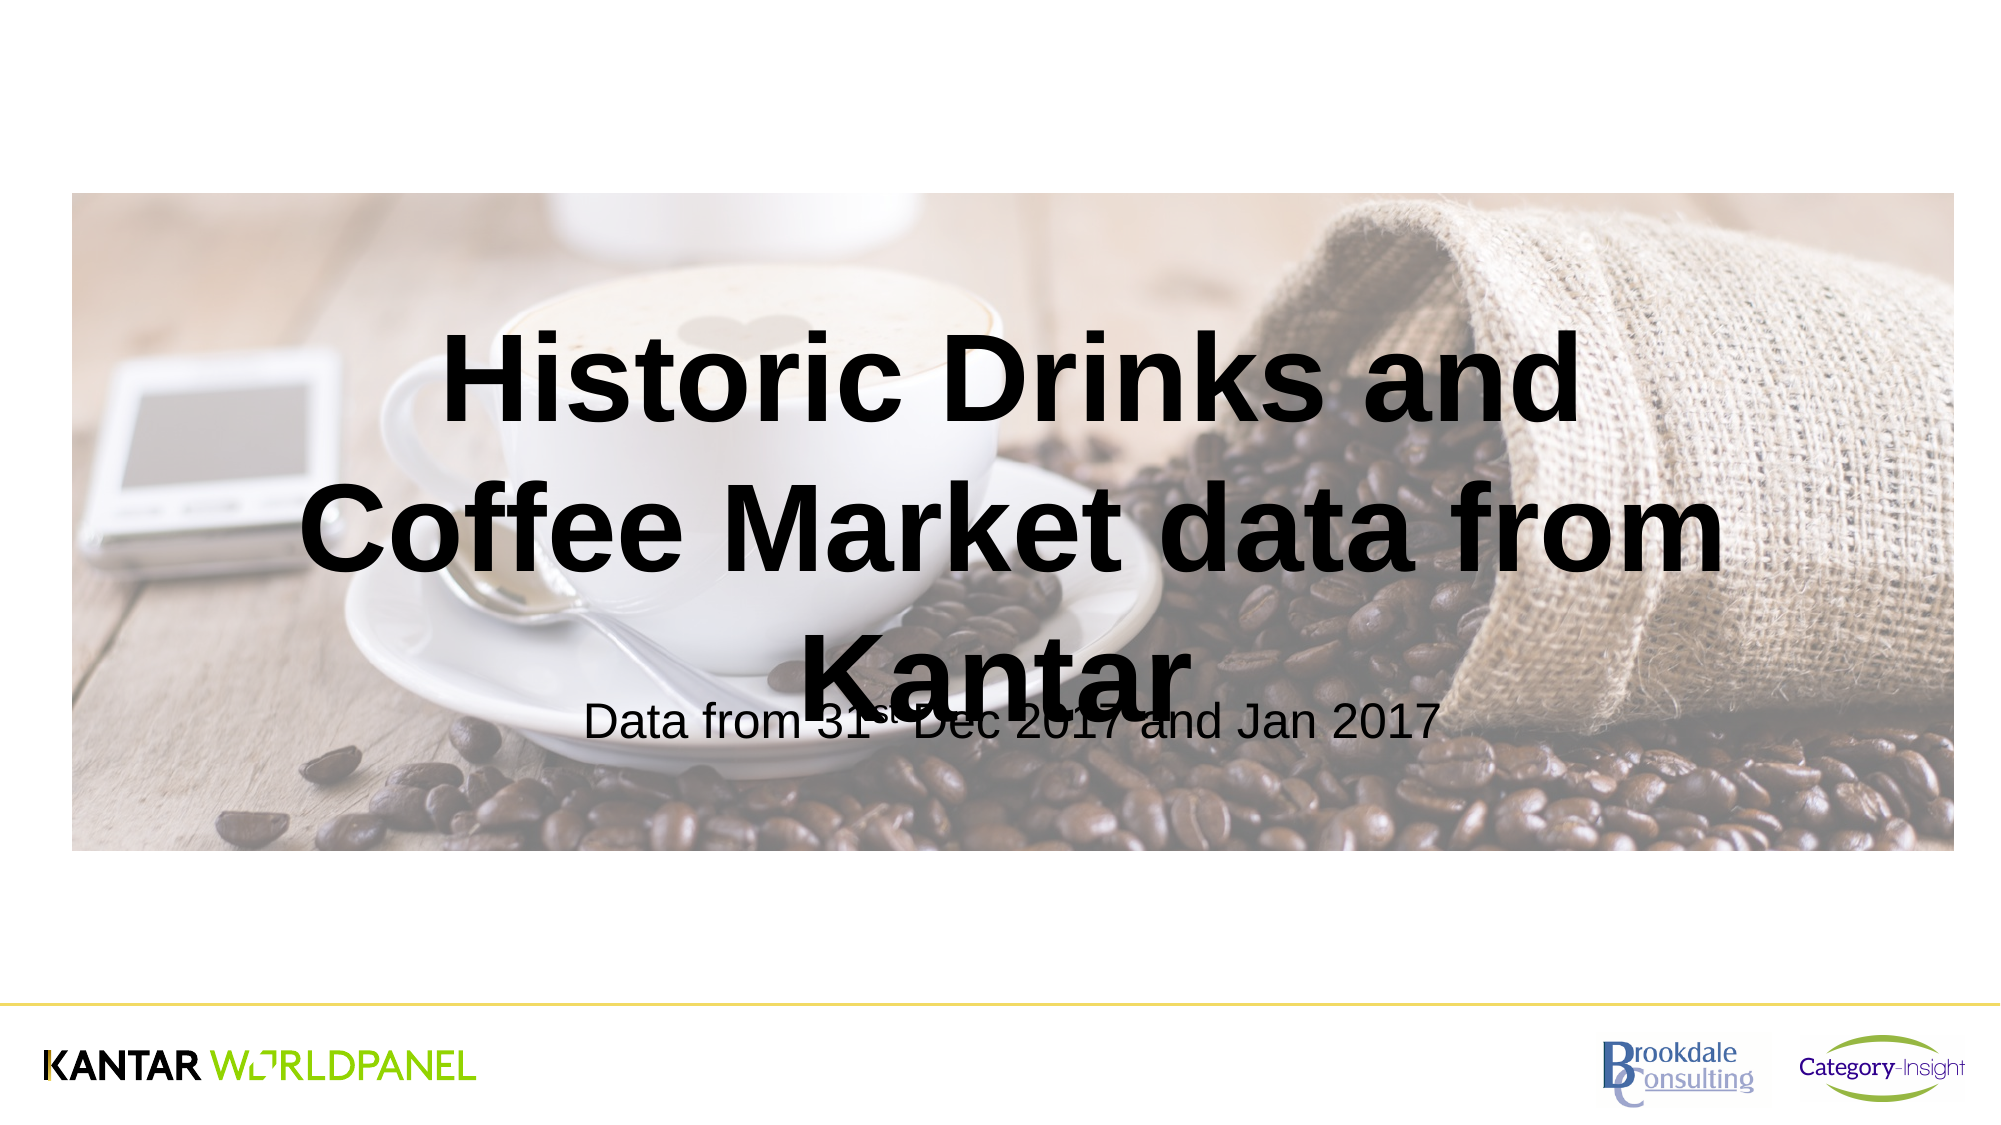

# Historic Drinks and Coffee Market data from Kantar
Data from 31st Dec 2017 and Jan 2017